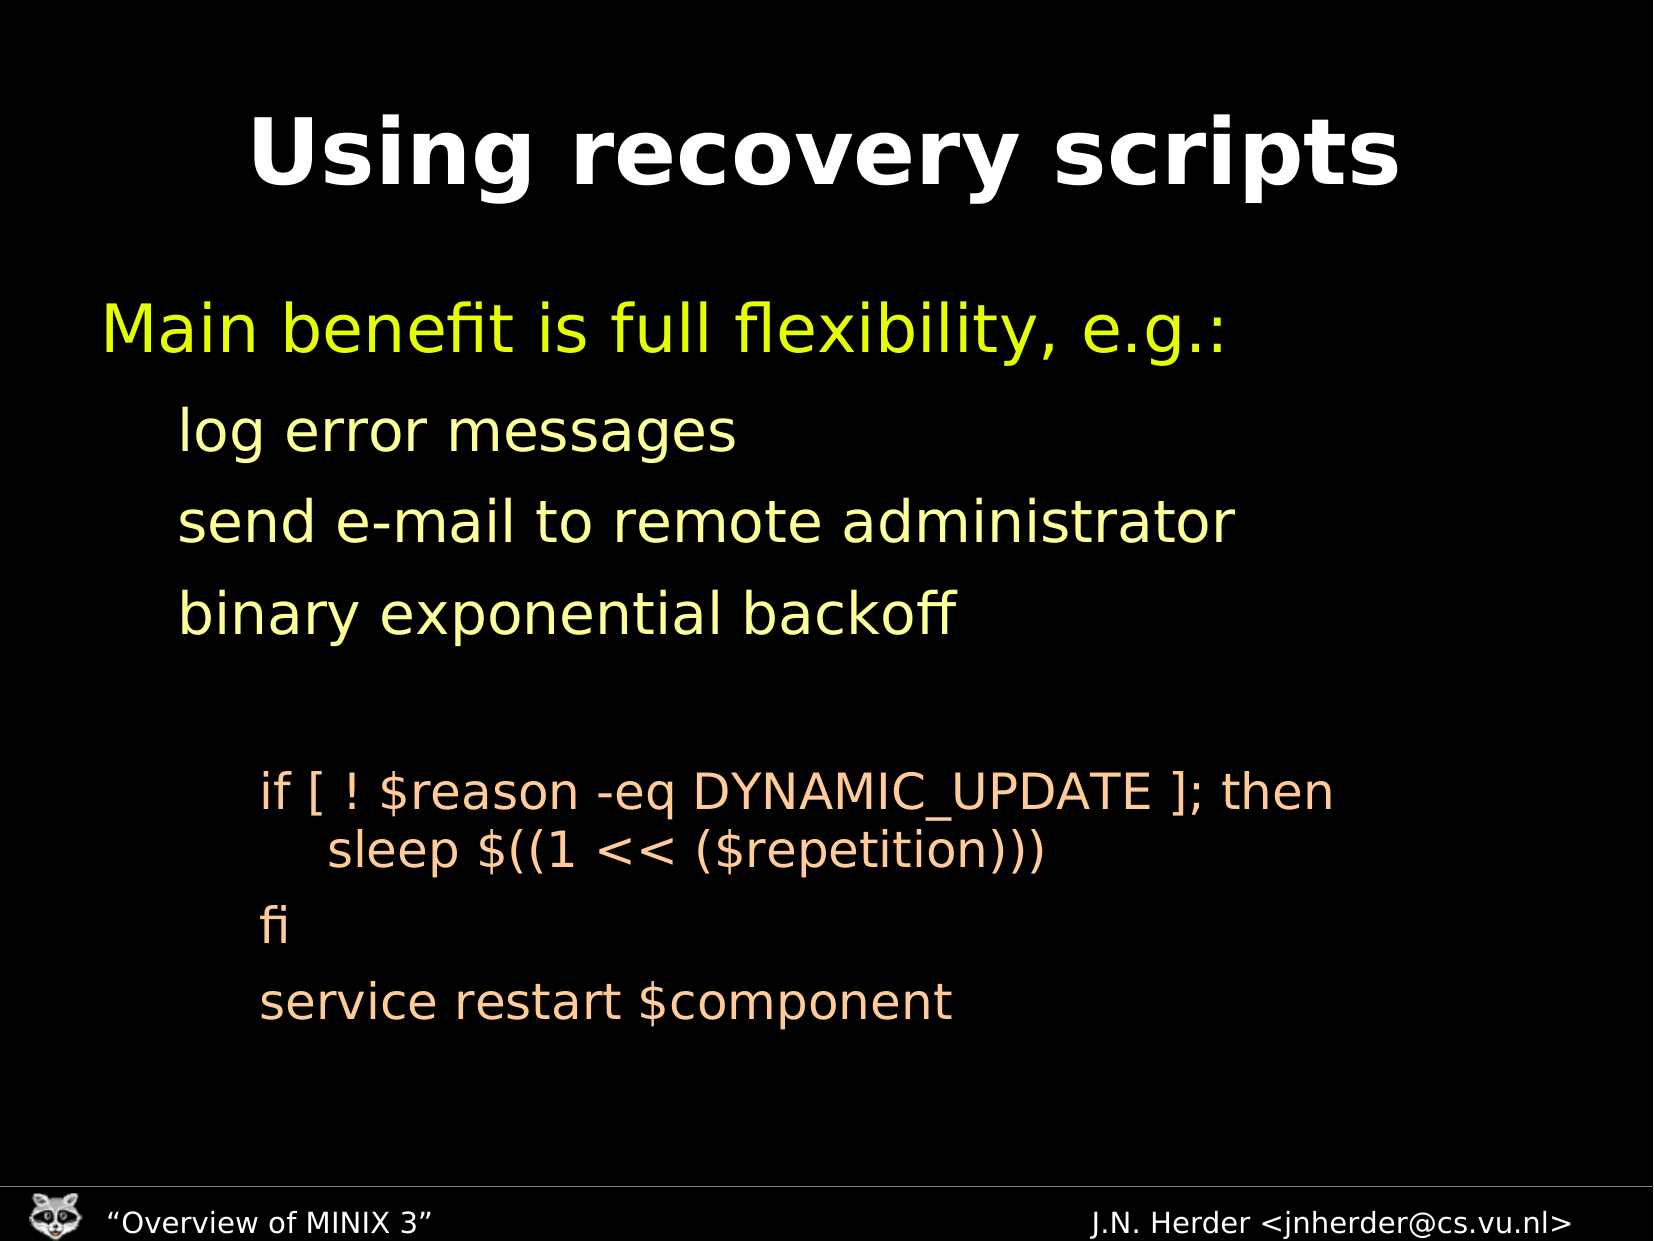

# Using recovery scripts
Main benefit is full flexibility, e.g.:
log error messages
send e-mail to remote administrator
binary exponential backoff
if [ ! $reason -eq DYNAMIC_UPDATE ]; then
 sleep $((1 << ($repetition)))
fi
service restart $component